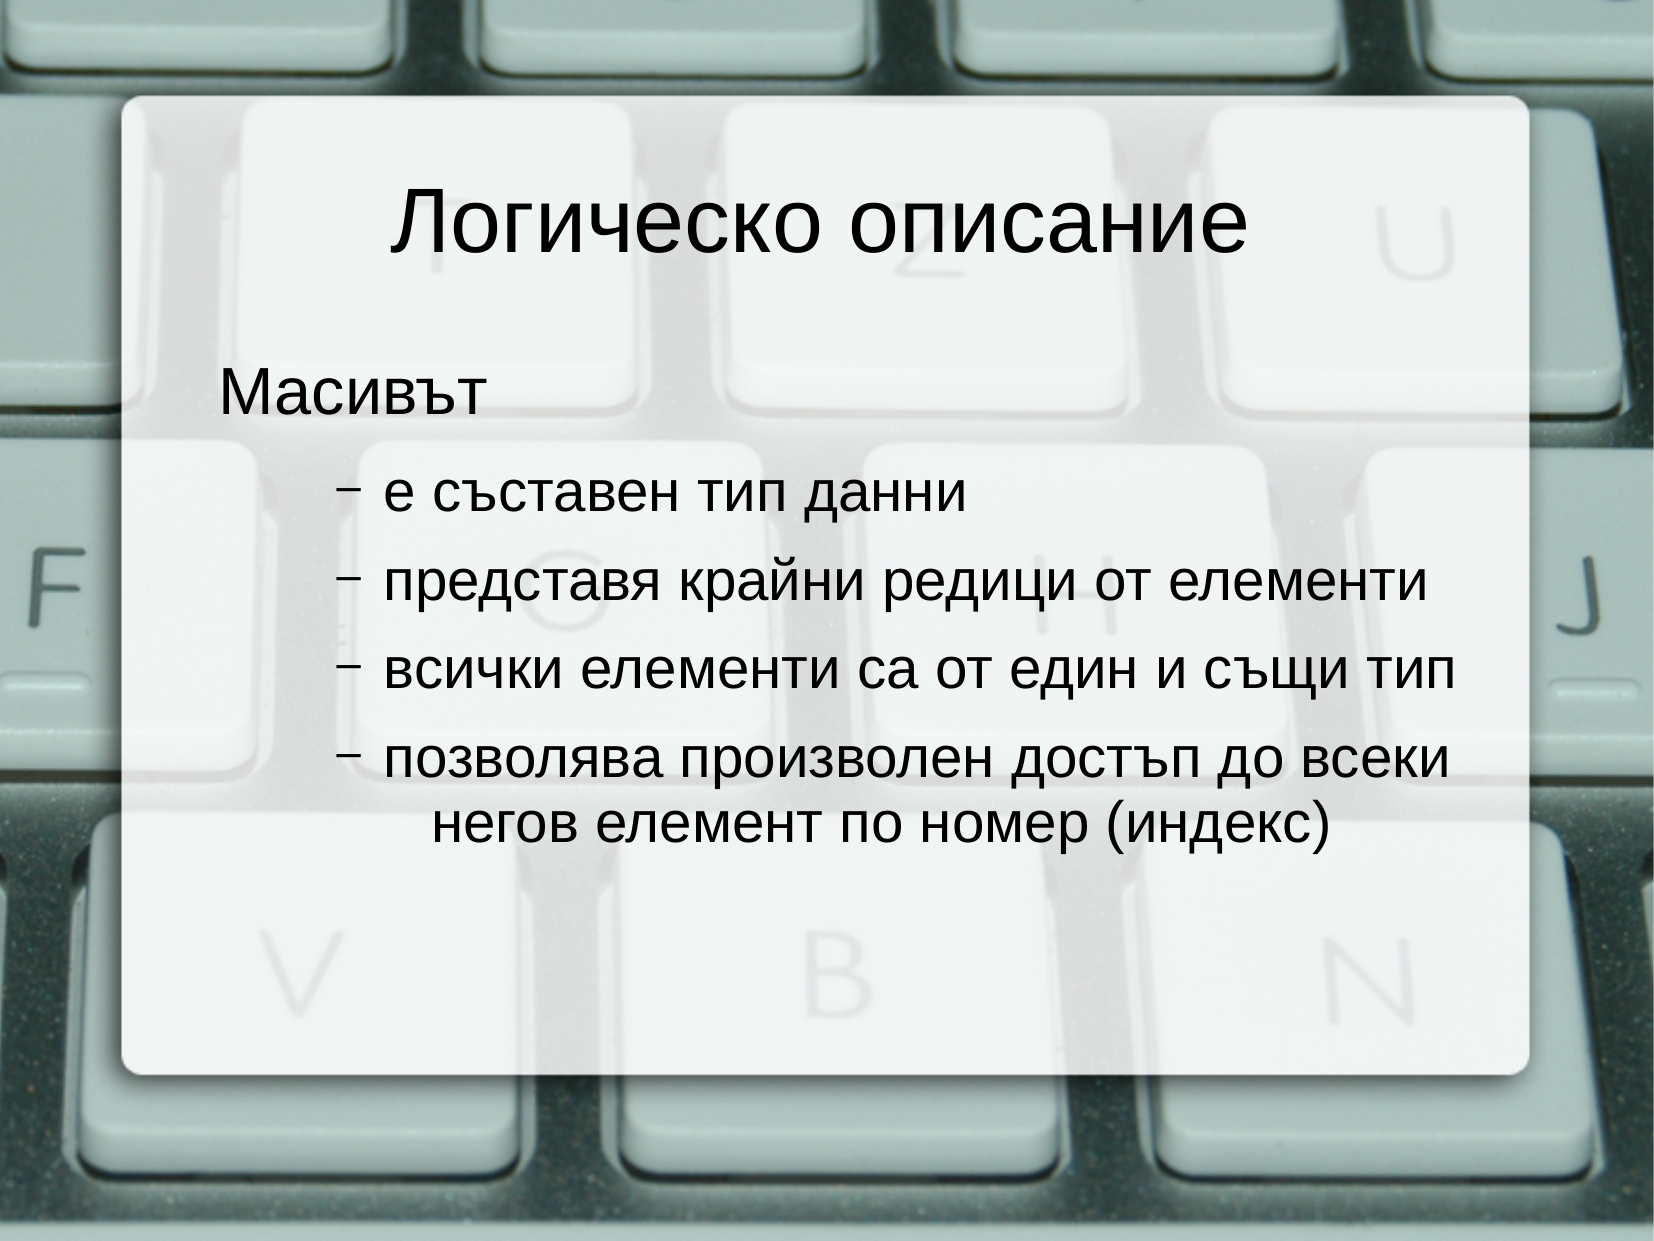

# Логическо описание
Масивът
е съставен тип данни
представя крайни редици от елементи
всички елементи са от един и същи тип
позволява произволен достъп до всеки негов елемент по номер (индекс)